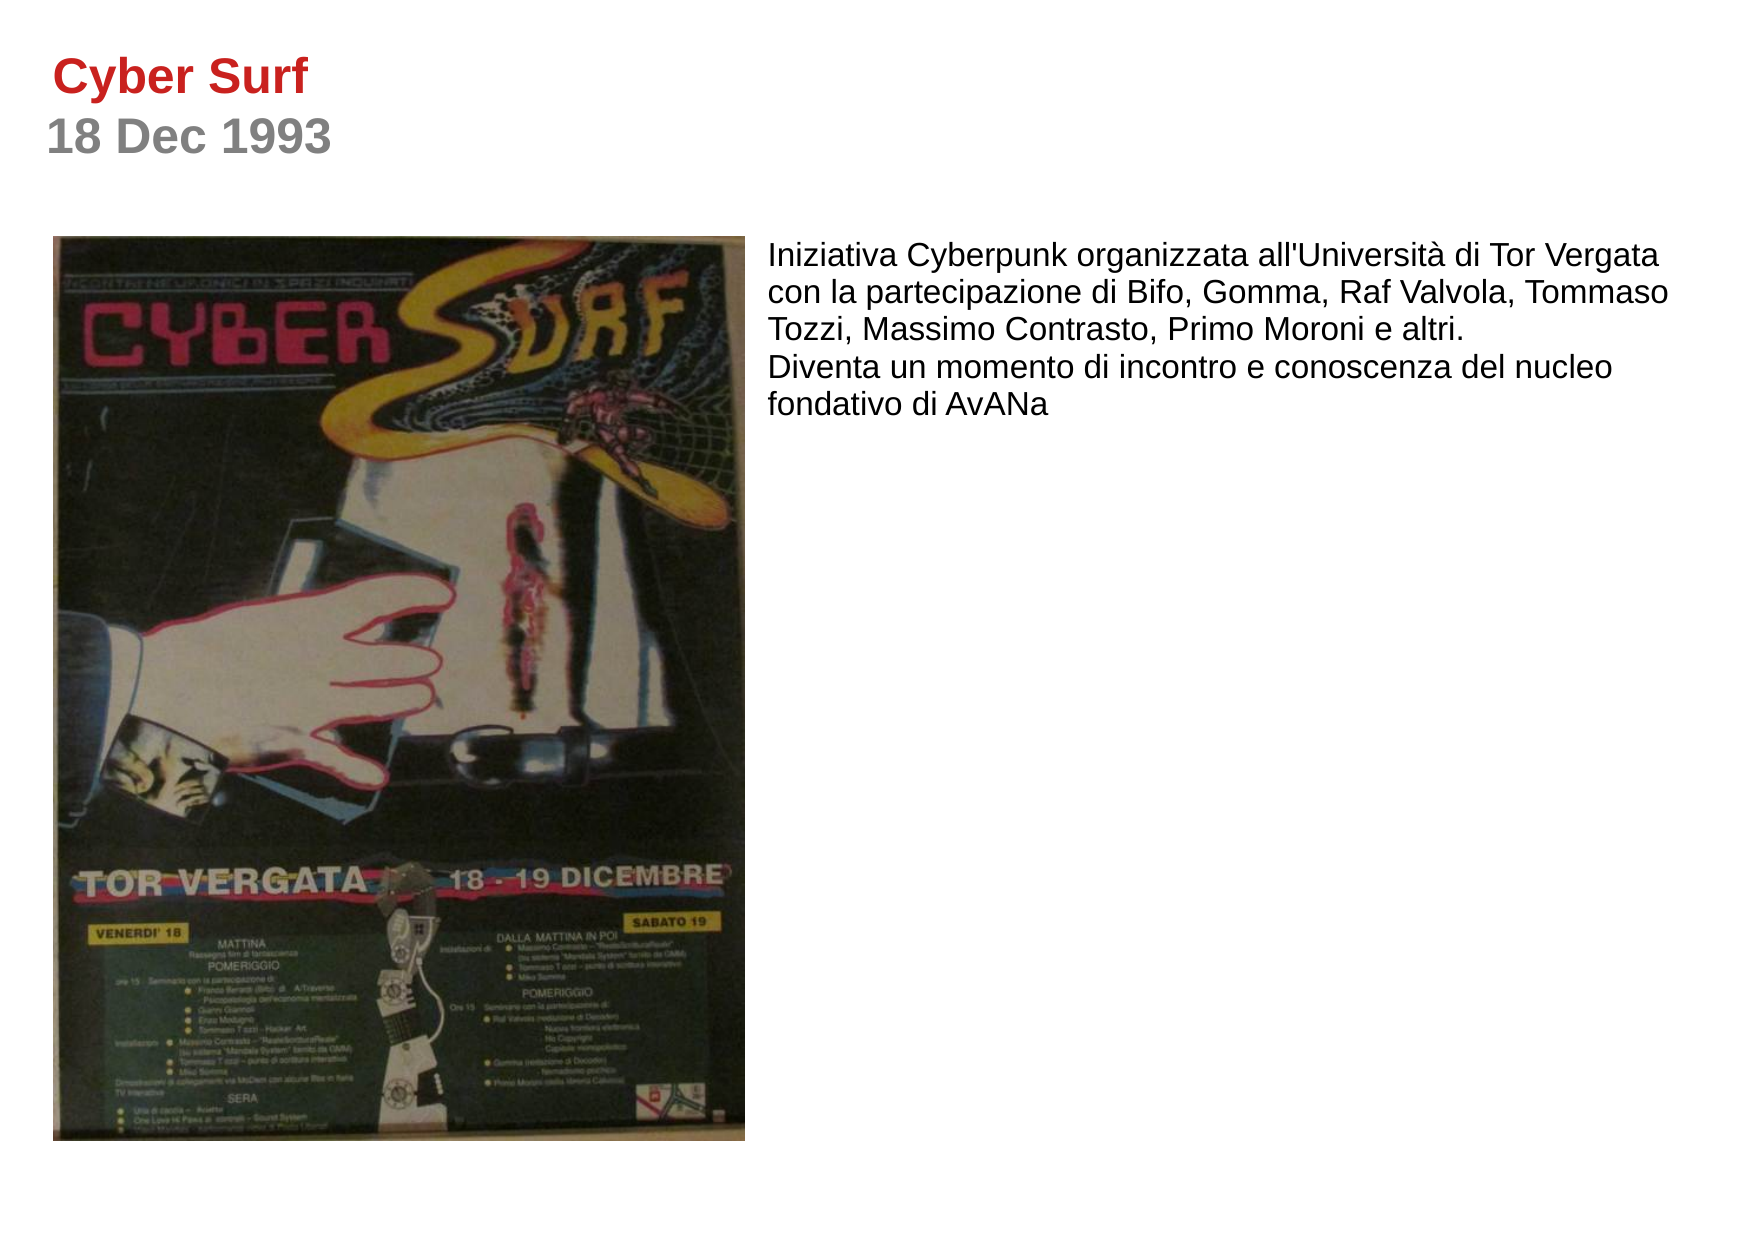

# Cyber Surf
18 Dec 1993
Iniziativa Cyberpunk organizzata all'Università di Tor Vergata con la partecipazione di Bifo, Gomma, Raf Valvola, Tommaso Tozzi, Massimo Contrasto, Primo Moroni e altri.
Diventa un momento di incontro e conoscenza del nucleo fondativo di AvANa